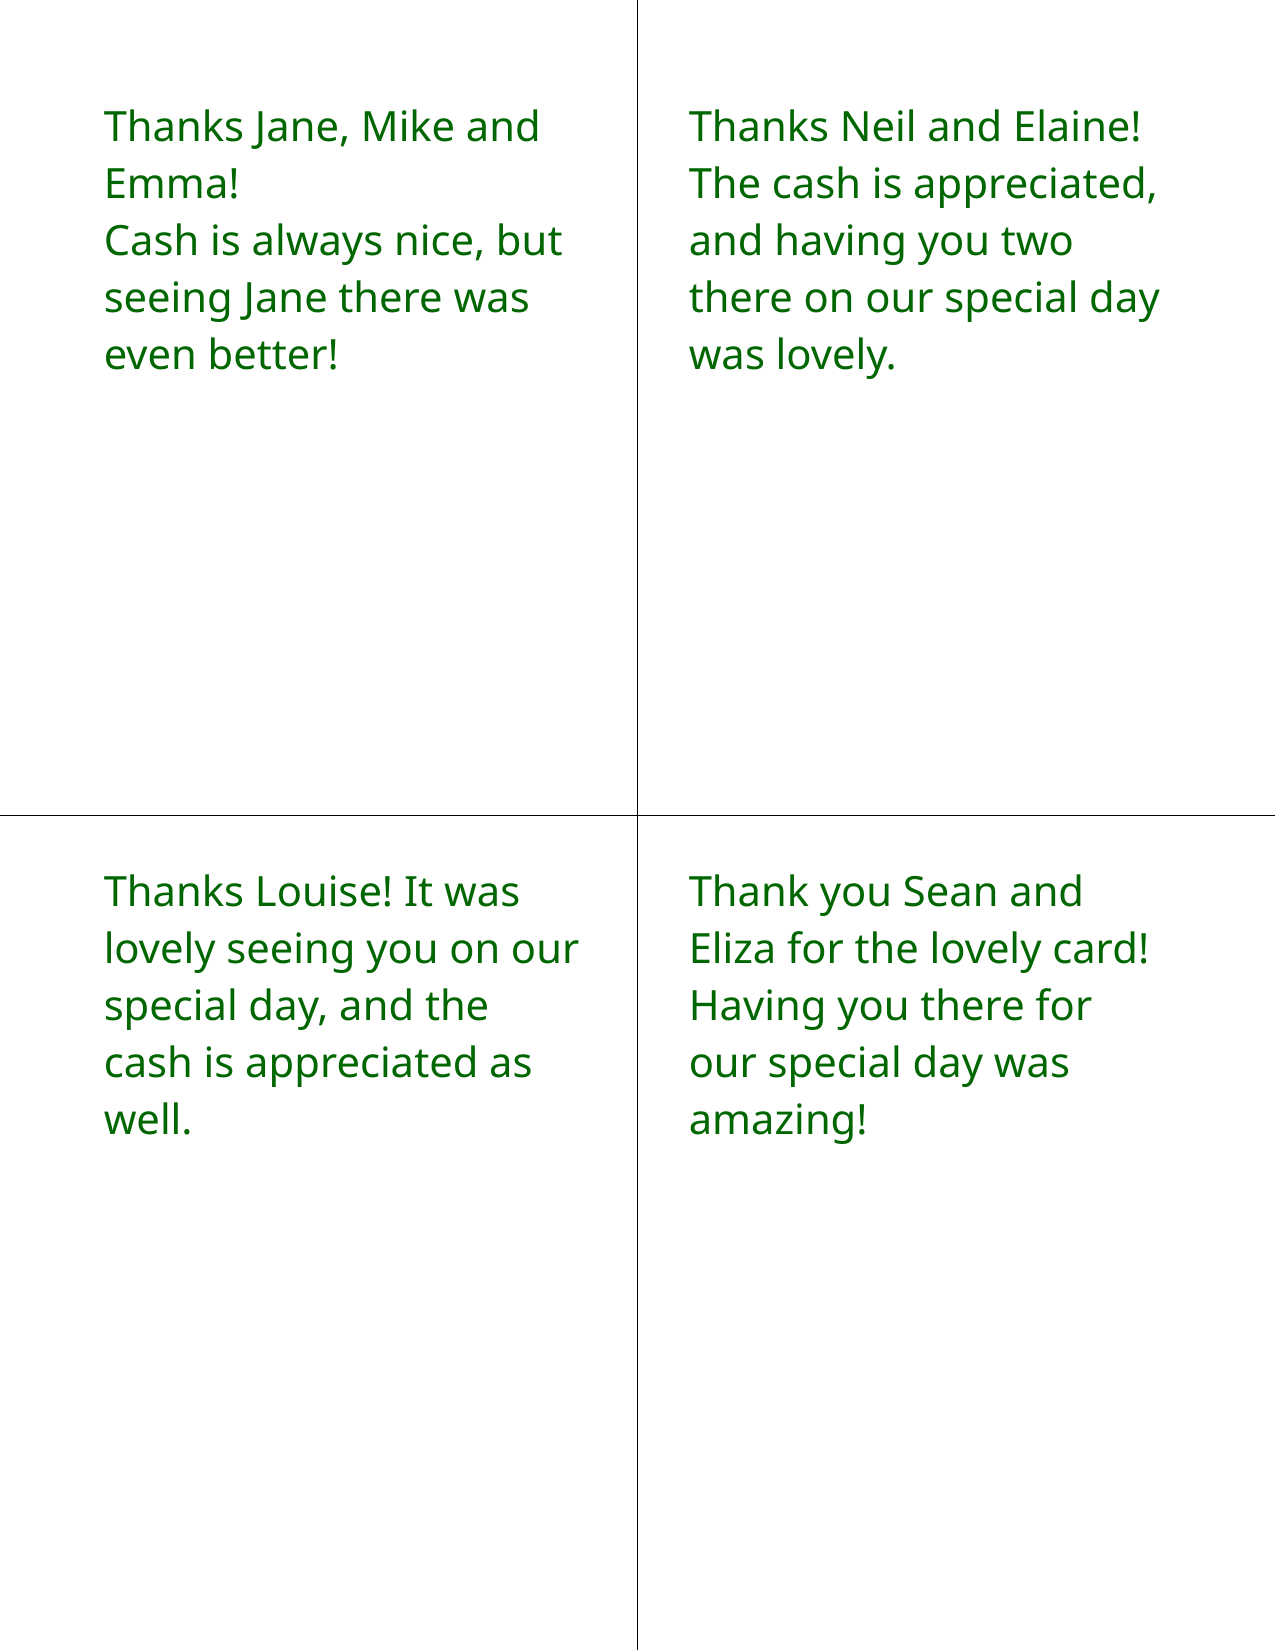

Thanks Jane, Mike and Emma!
Cash is always nice, but seeing Jane there was even better!
Thanks Neil and Elaine!
The cash is appreciated, and having you two there on our special day was lovely.
Thanks Louise! It was lovely seeing you on our special day, and the cash is appreciated as well.
Thank you Sean and Eliza for the lovely card! Having you there for our special day was amazing!